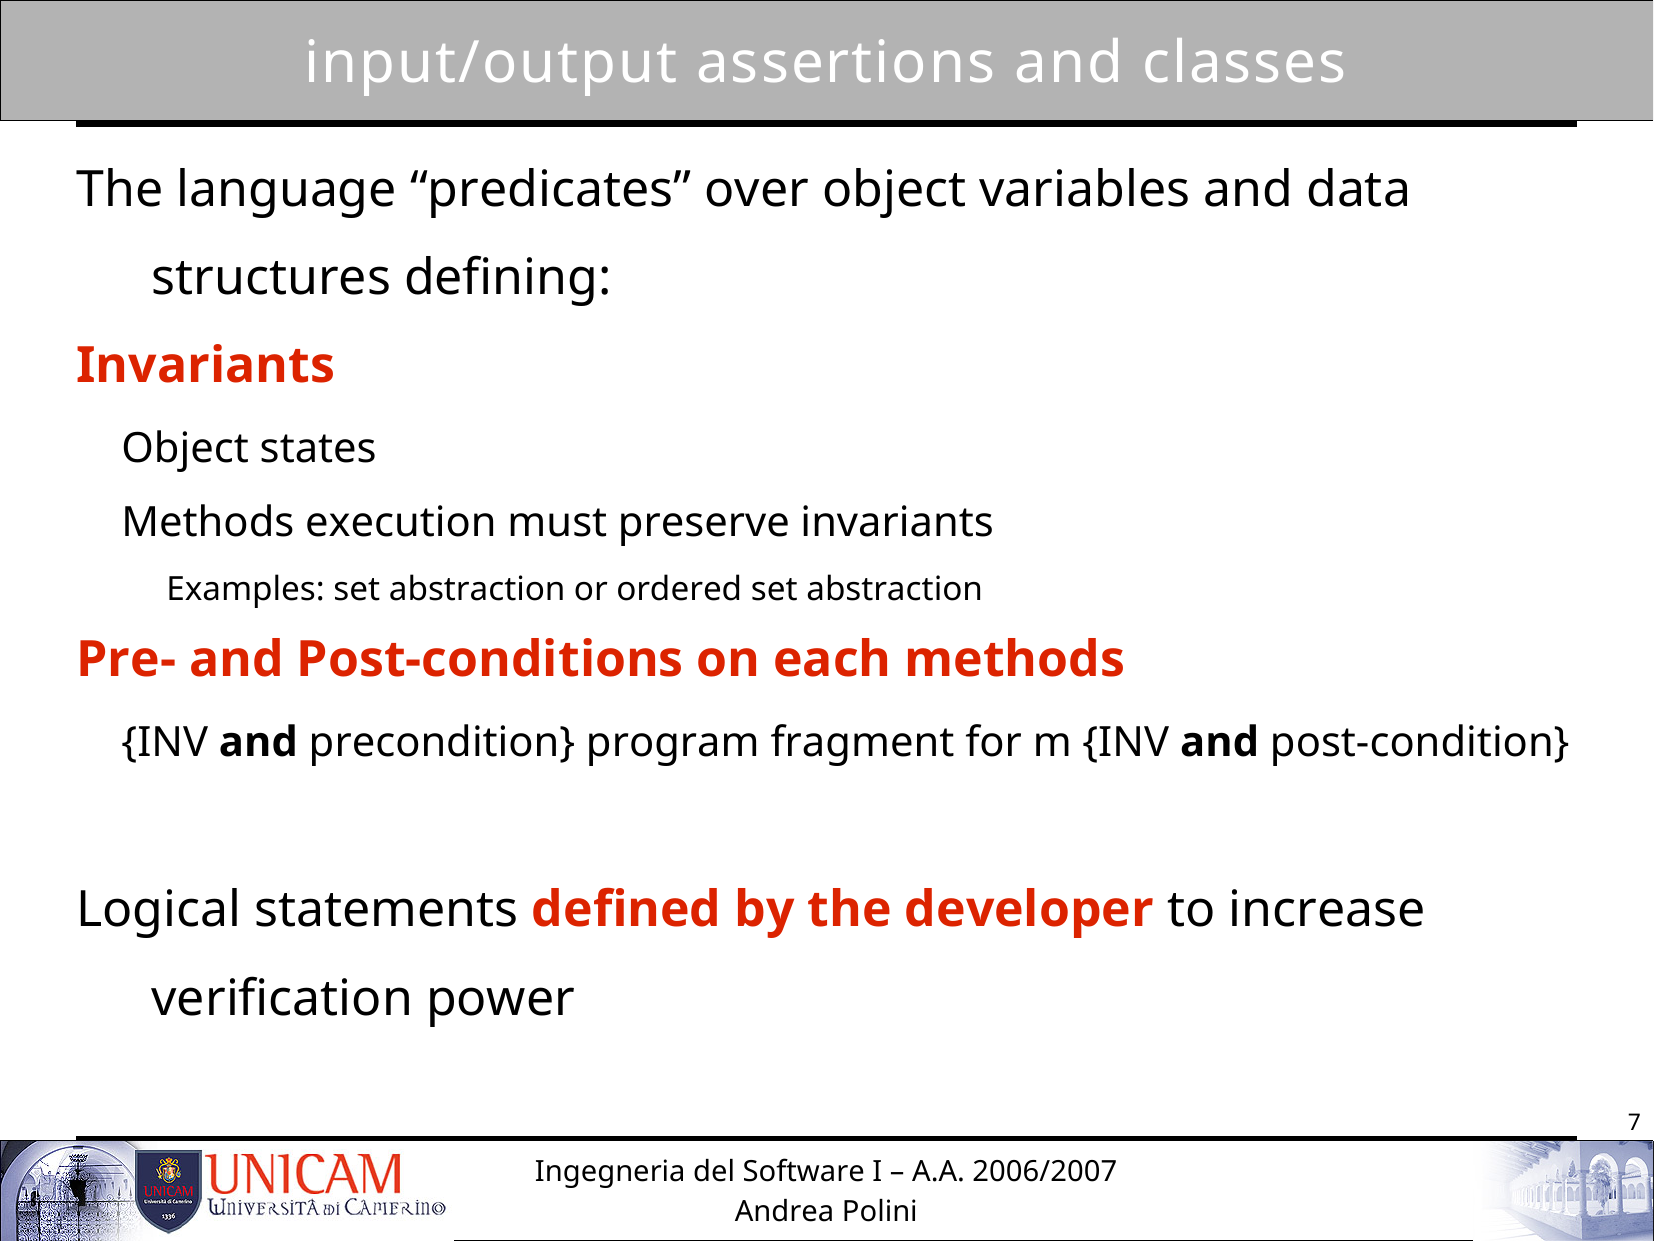

# input/output assertions and classes
The language “predicates” over object variables and data structures defining:
Invariants
Object states
Methods execution must preserve invariants
Examples: set abstraction or ordered set abstraction
Pre- and Post-conditions on each methods
{INV and precondition} program fragment for m {INV and post-condition}
Logical statements defined by the developer to increase verification power
7